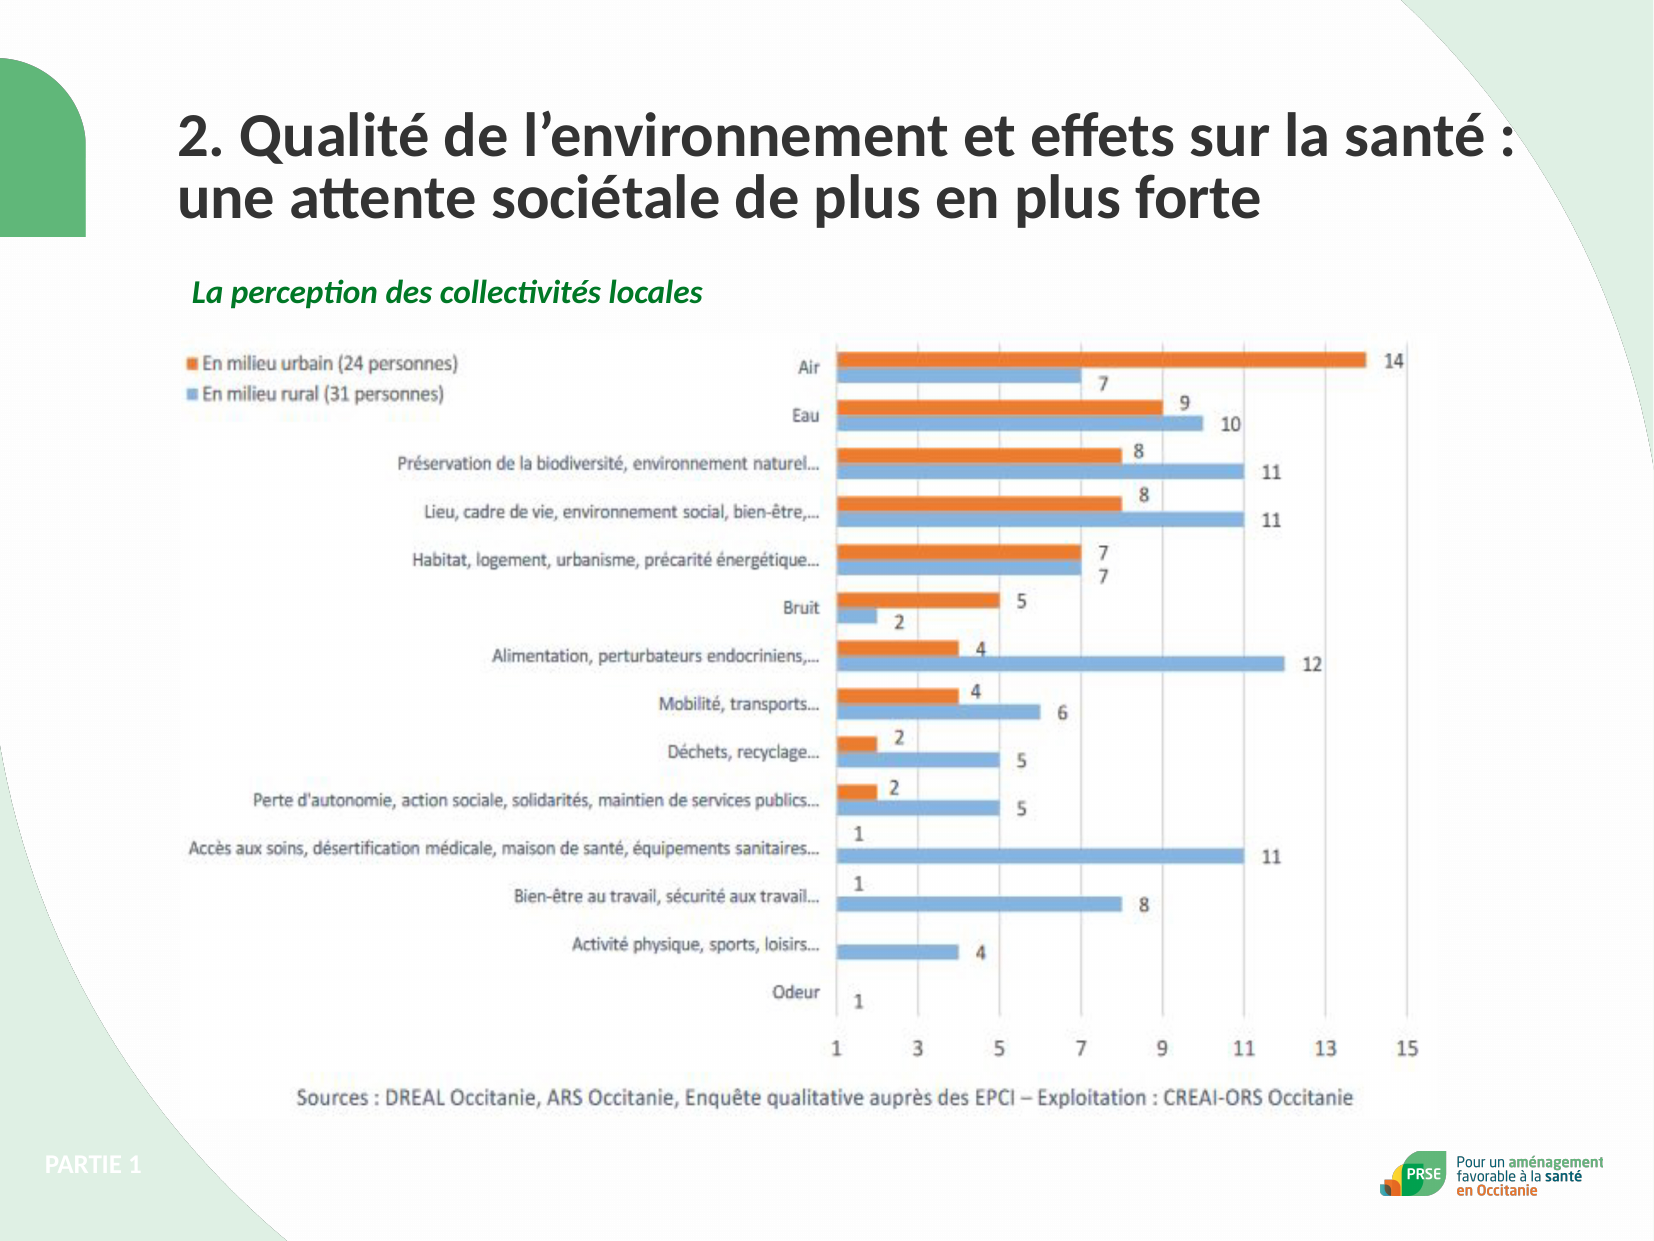

# 2. Qualité de l’environnement et effets sur la santé : une attente sociétale de plus en plus forte
La perception des collectivités locales
PARTIE 1